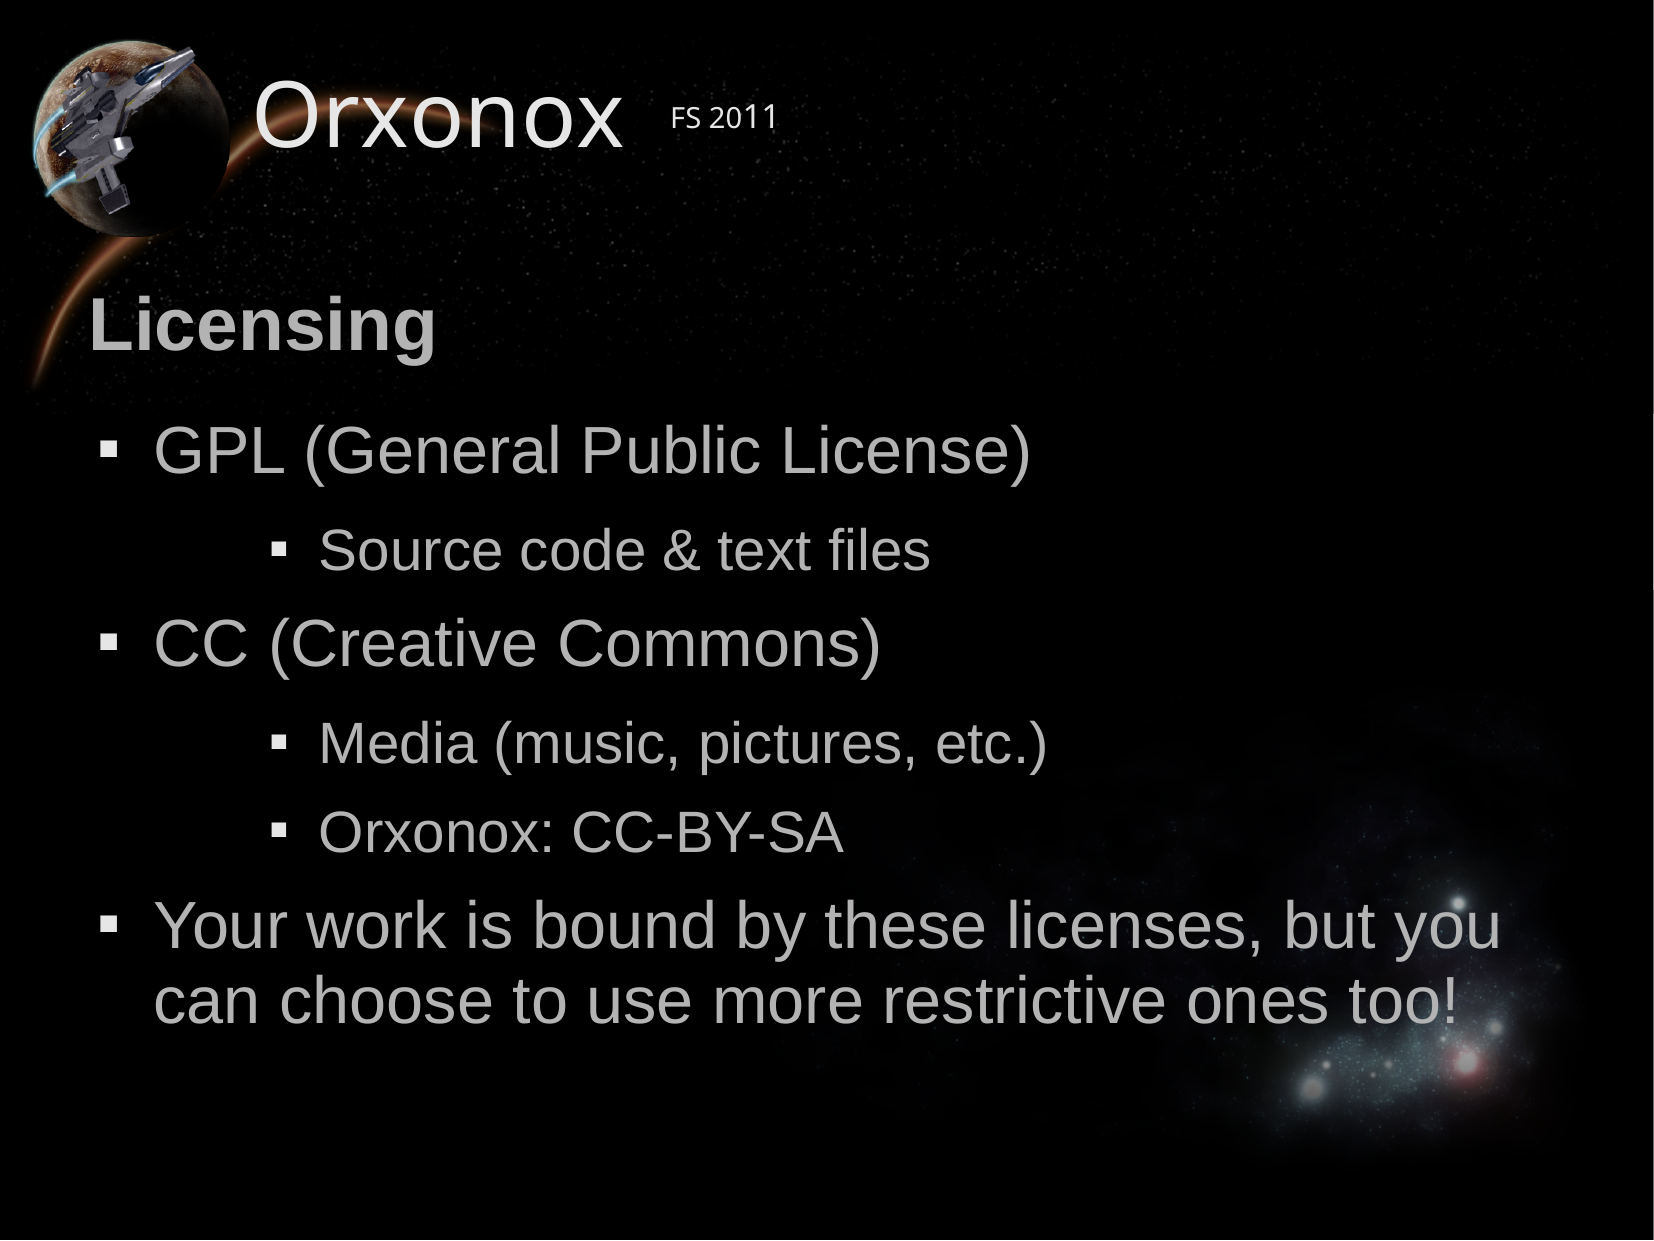

# Licensing
GPL (General Public License)
Source code & text files
CC (Creative Commons)
Media (music, pictures, etc.)
Orxonox: CC-BY-SA
Your work is bound by these licenses, but you can choose to use more restrictive ones too!